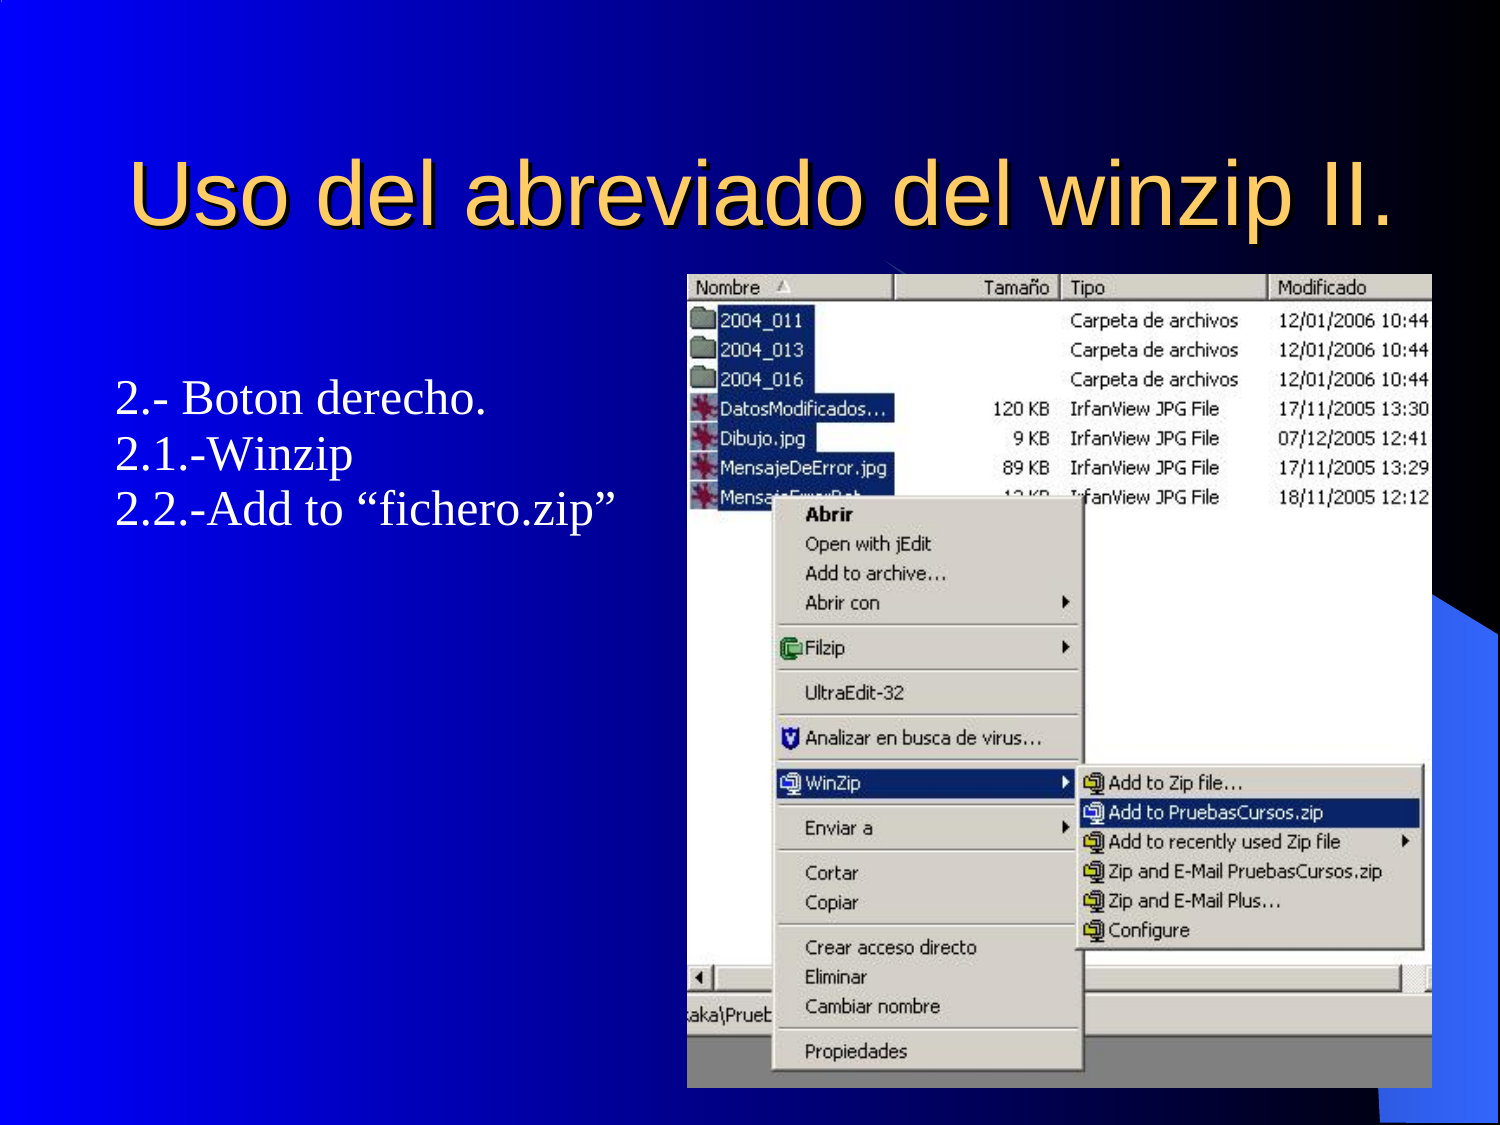

# Uso del abreviado del winzip II.
2.- Boton derecho.
2.1.-Winzip
2.2.-Add to “fichero.zip”